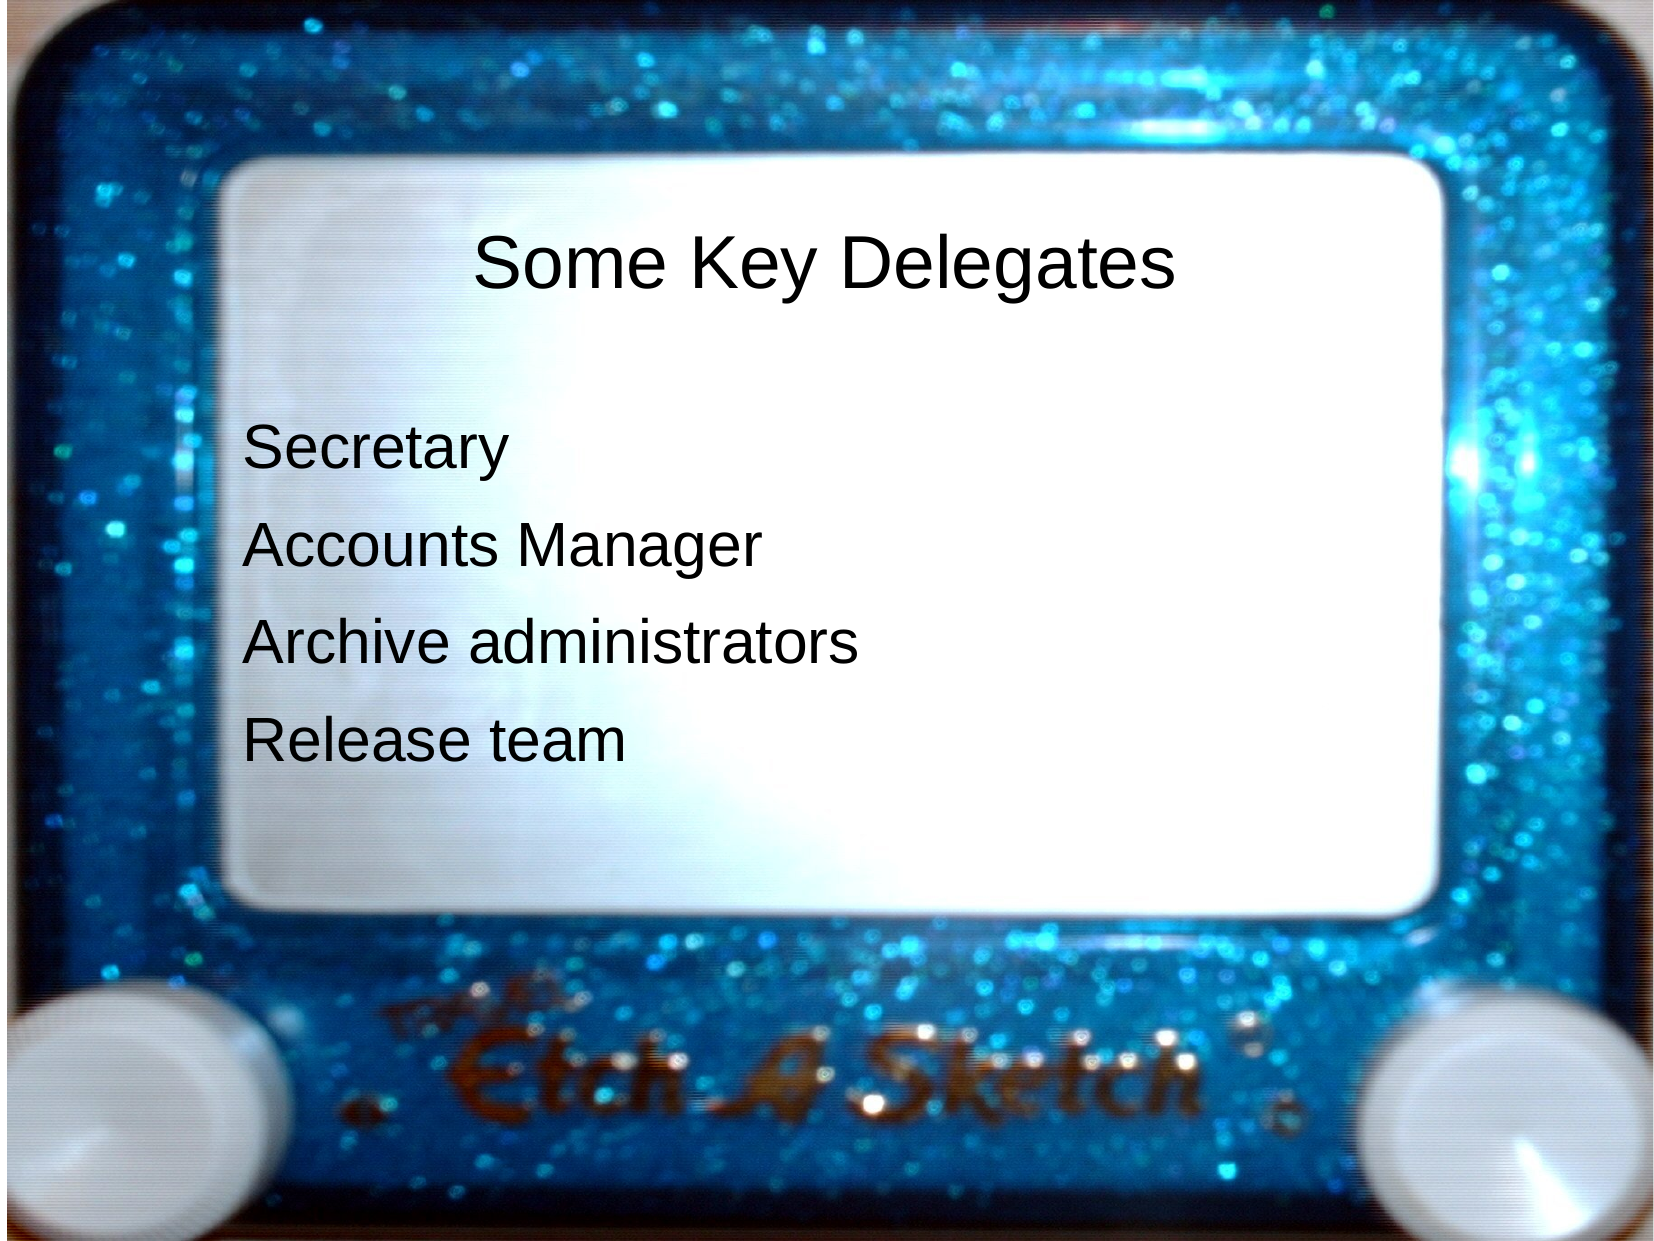

# Some Key Delegates
Secretary
Accounts Manager
Archive administrators
Release team